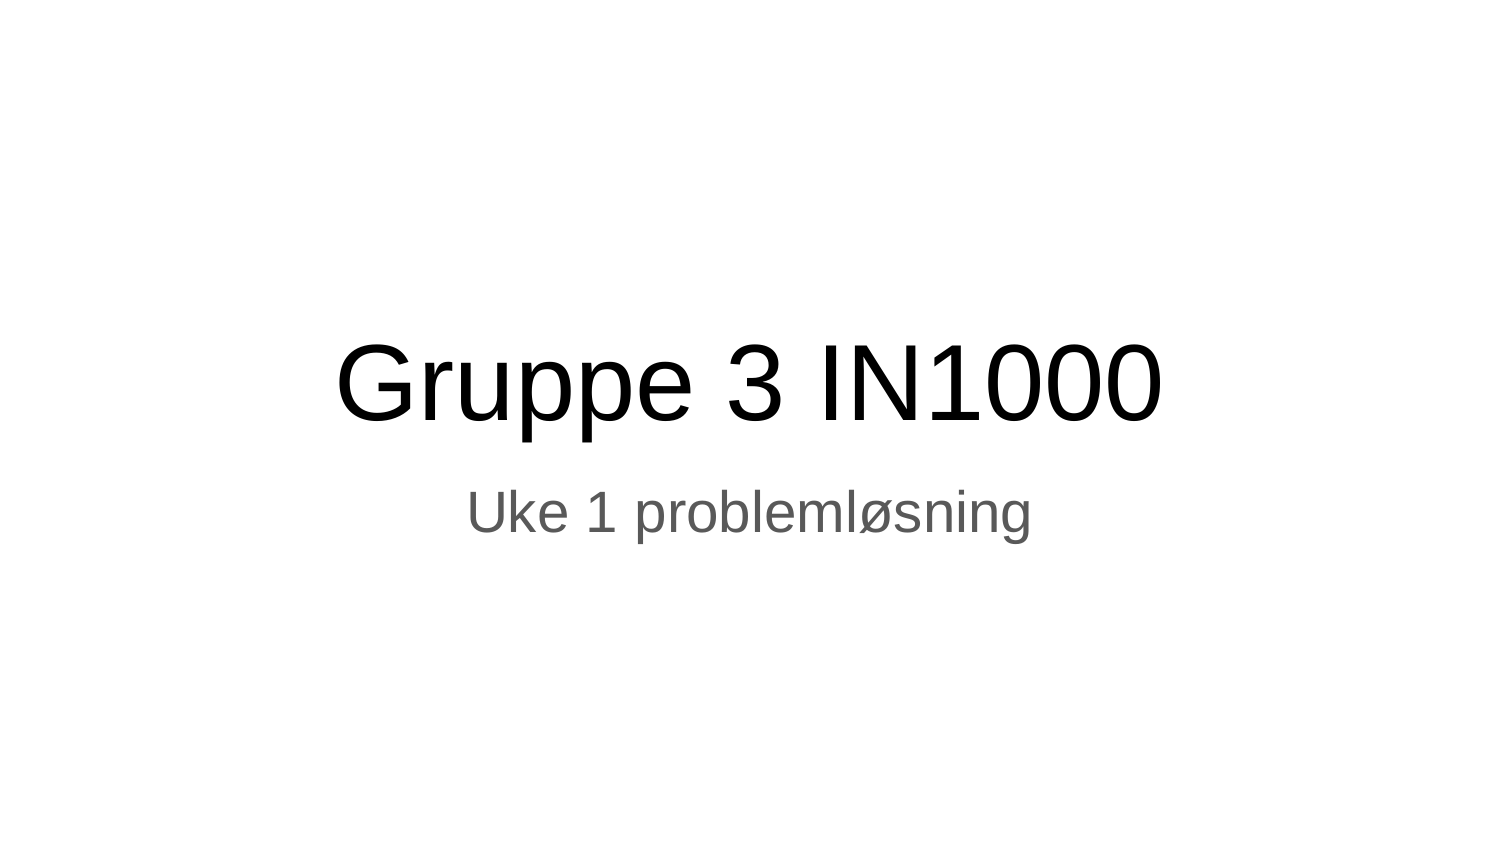

# Gruppe 3 IN1000
Uke 1 problemløsning